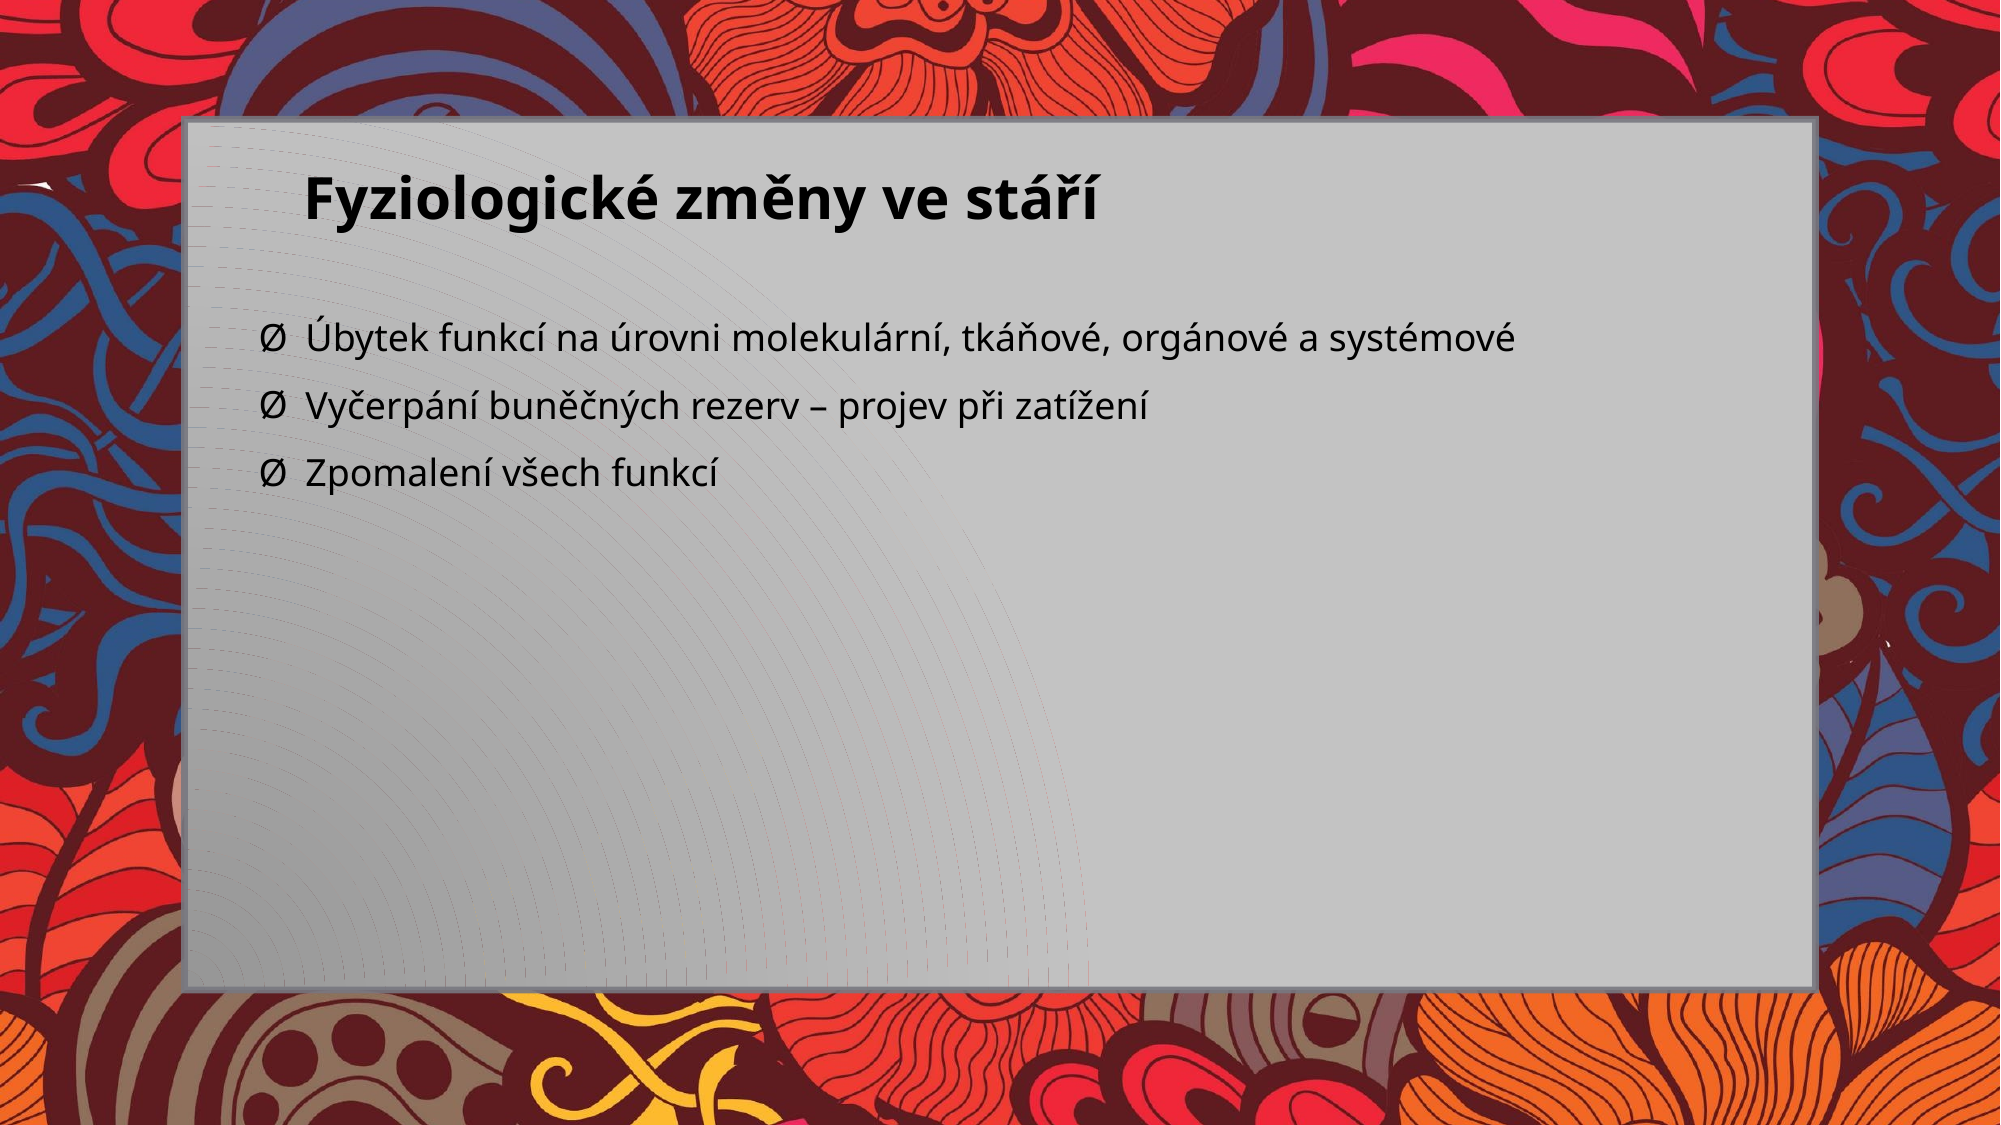

#
Fyziologické změny ve stáří
Úbytek funkcí na úrovni molekulární, tkáňové, orgánové a systémové
Vyčerpání buněčných rezerv – projev při zatížení
Zpomalení všech funkcí